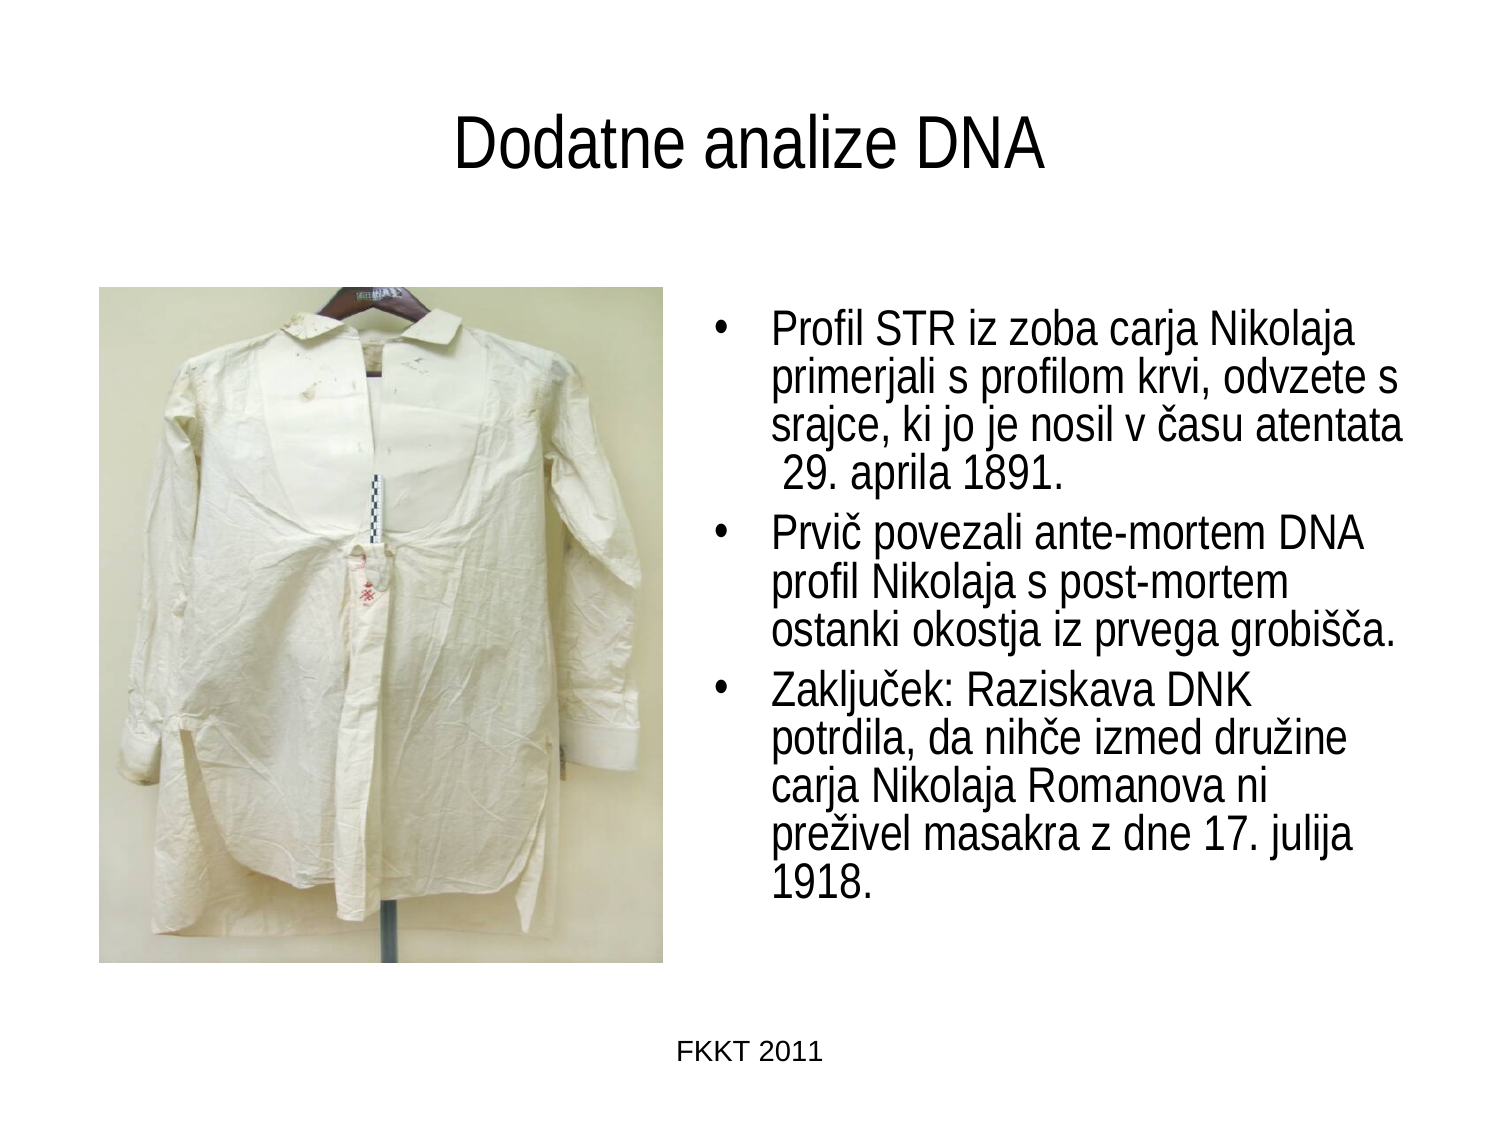

# Dodatne analize DNA
Profil STR iz zoba carja Nikolaja primerjali s profilom krvi, odvzete s srajce, ki jo je nosil v času atentata 29. aprila 1891.
Prvič povezali ante-mortem DNA profil Nikolaja s post-mortem ostanki okostja iz prvega grobišča.
Zaključek: Raziskava DNK potrdila, da nihče izmed družine carja Nikolaja Romanova ni preživel masakra z dne 17. julija 1918.
FKKT 2011